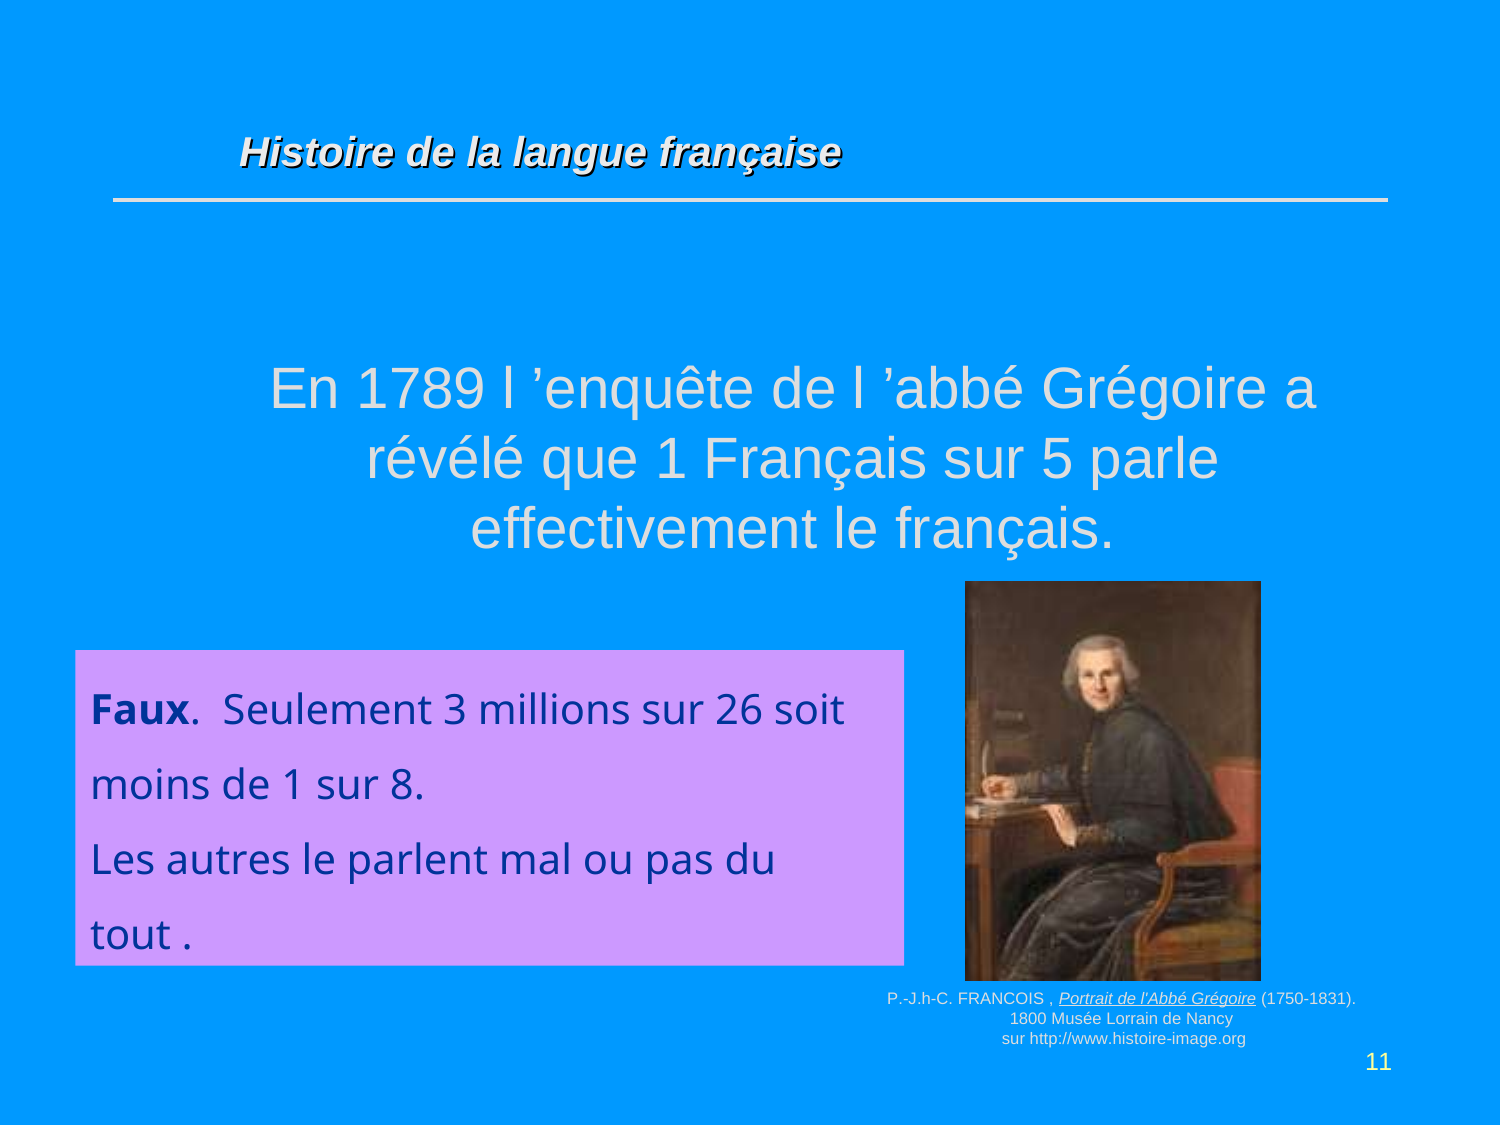

Histoire de la langue française
En 1789 l ’enquête de l ’abbé Grégoire a révélé que 1 Français sur 5 parle effectivement le français.
Vrai / Faux ?
P.-J.h-C. FRANCOIS , Portrait de l'Abbé Grégoire (1750-1831).
1800 Musée Lorrain de Nancy
 sur http://www.histoire-image.org
Faux. Seulement 3 millions sur 26 soit moins de 1 sur 8.
Les autres le parlent mal ou pas du tout .
11